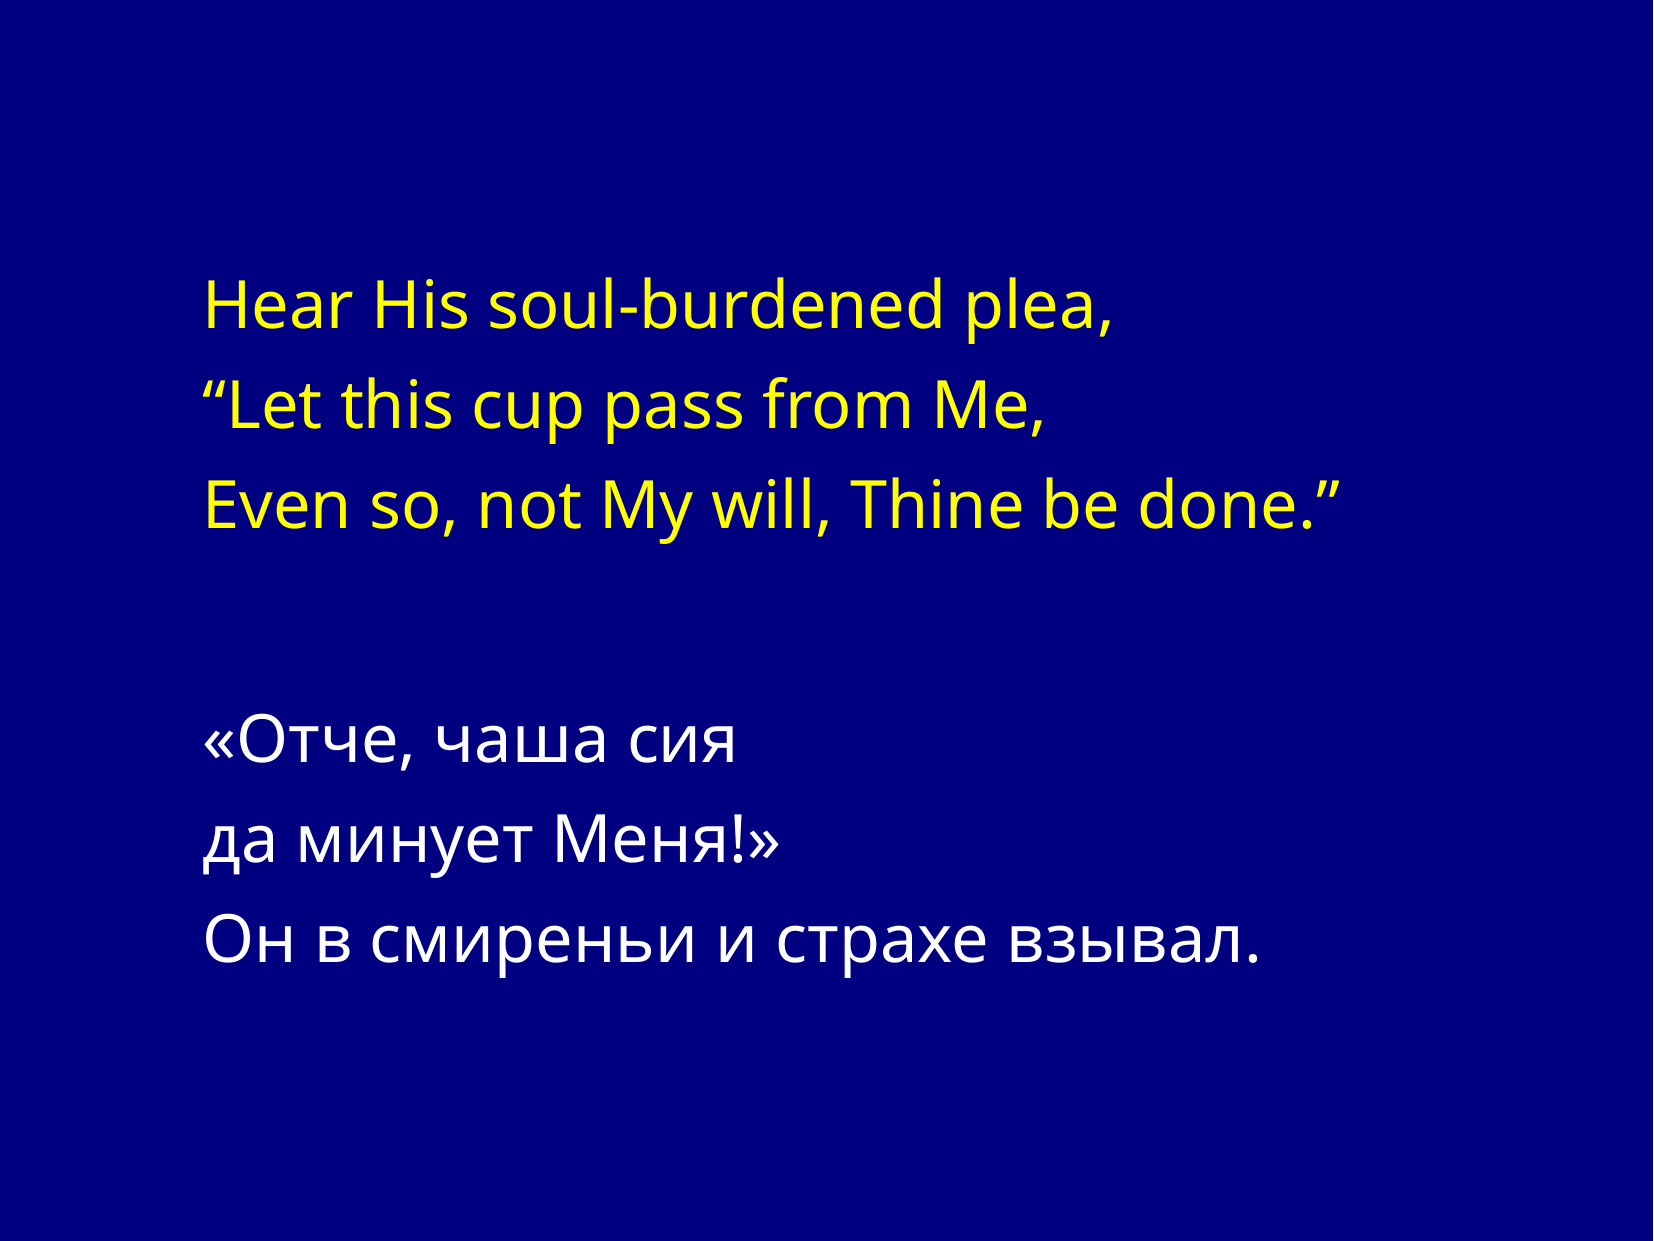

Hear His soul-burdened plea,
	“Let this cup pass from Me,
	Even so, not My will, Thine be done.”
	«Отче, чаша сия
	да минует Меня!»
	Он в смиреньи и страхе взывал.